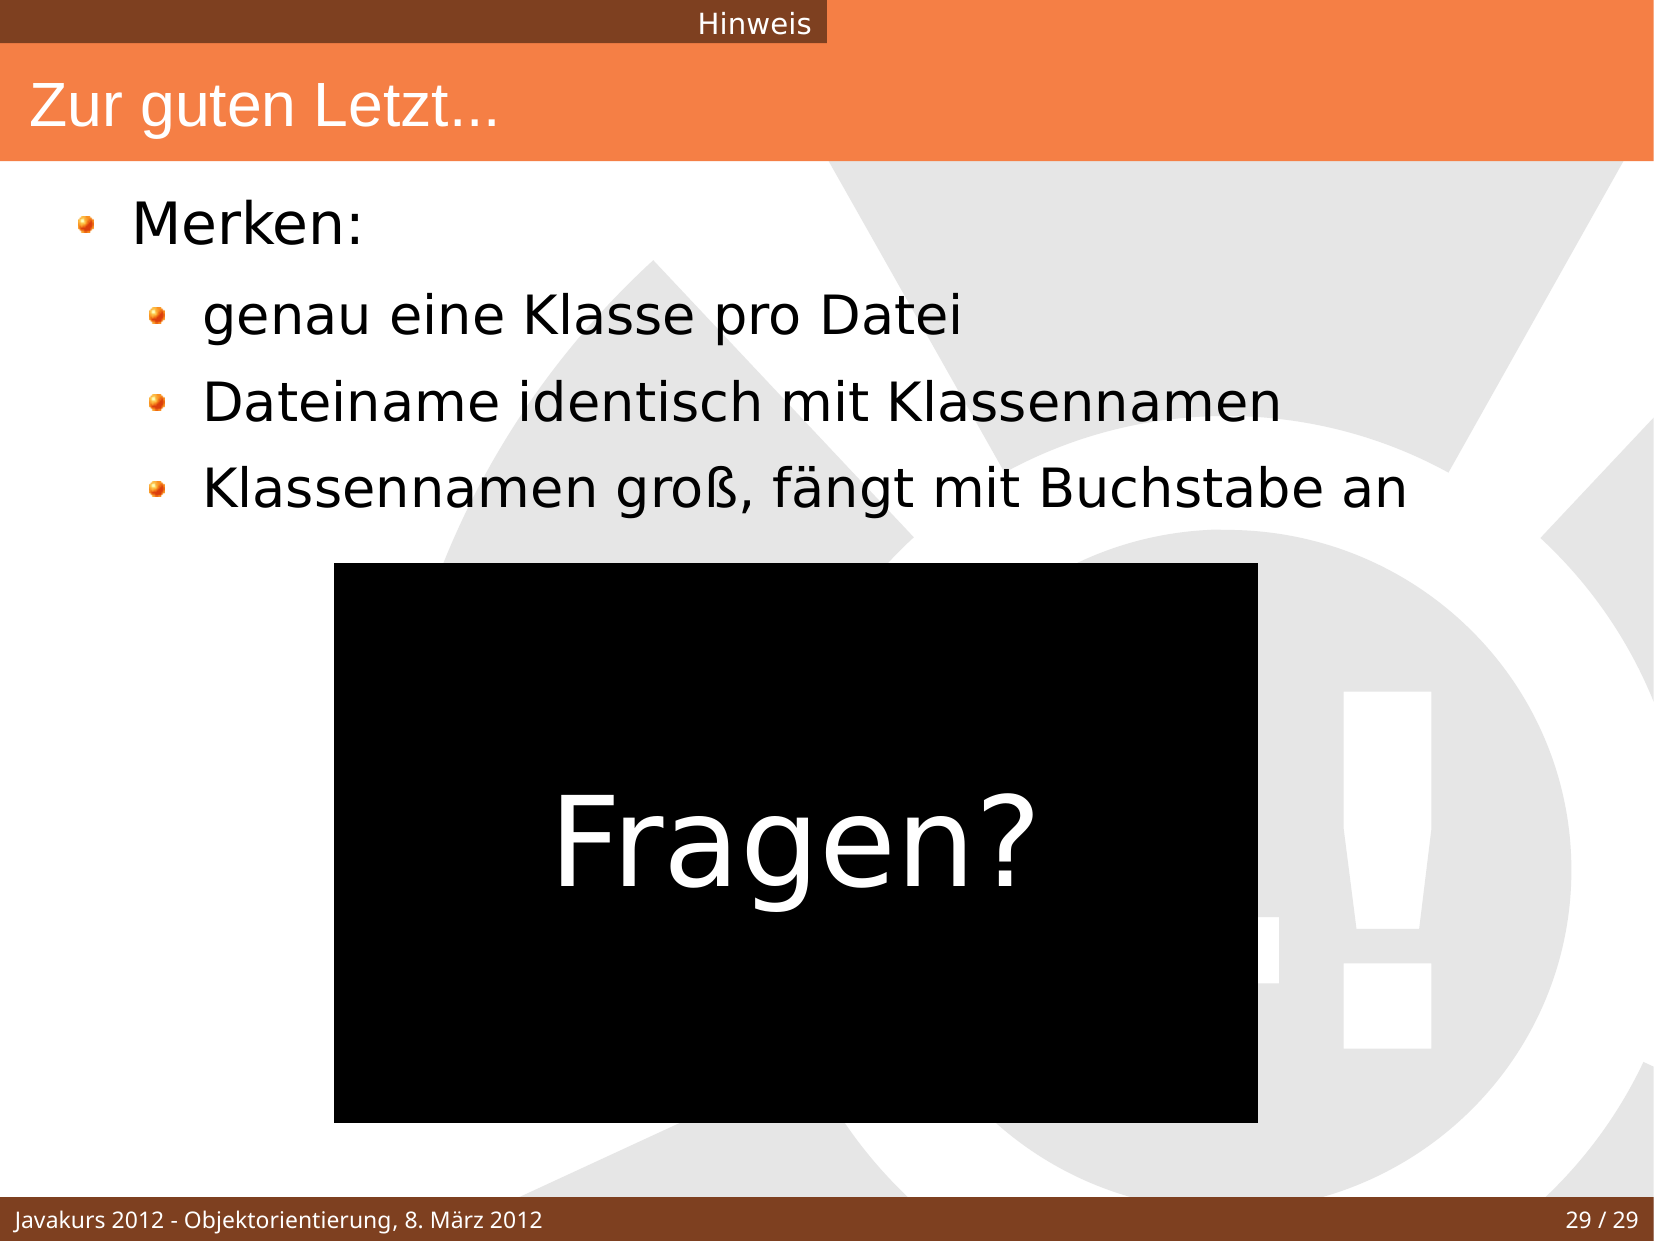

Hinweis
# Zur guten Letzt...
Merken:
genau eine Klasse pro Datei
Dateiname identisch mit Klassennamen
Klassennamen groß, fängt mit Buchstabe an
Fragen?